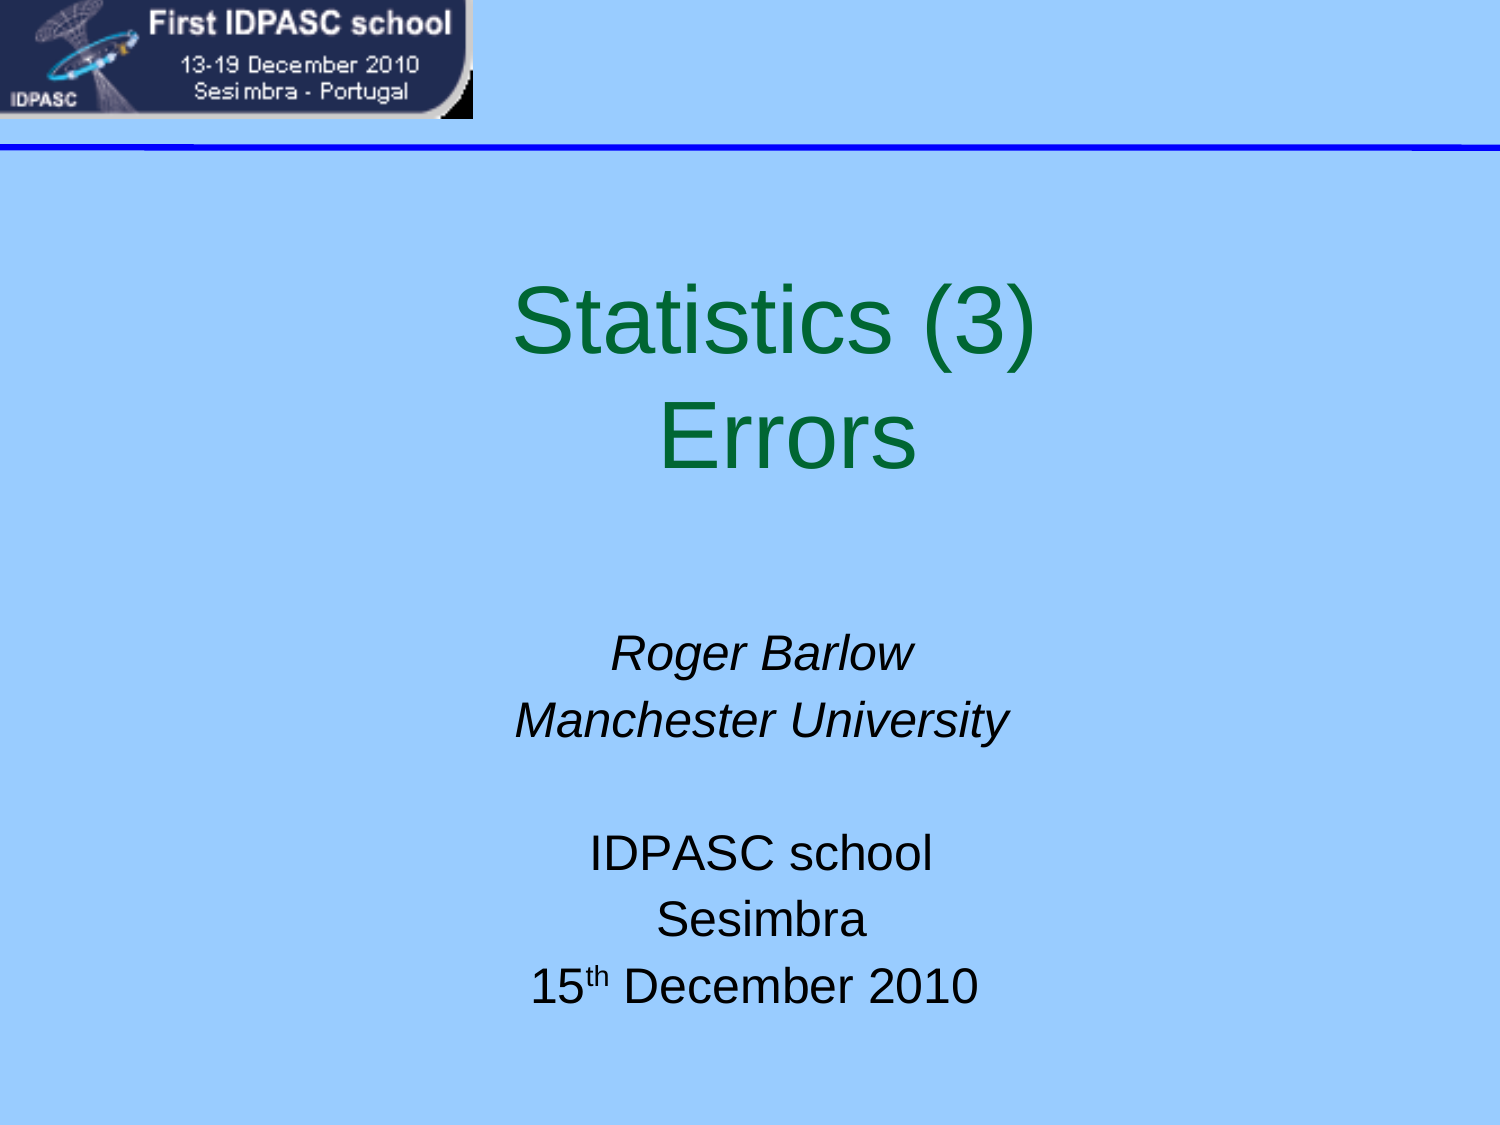

# Statistics (3) Errors
Roger Barlow
Manchester University
IDPASC school
Sesimbra
15th December 2010